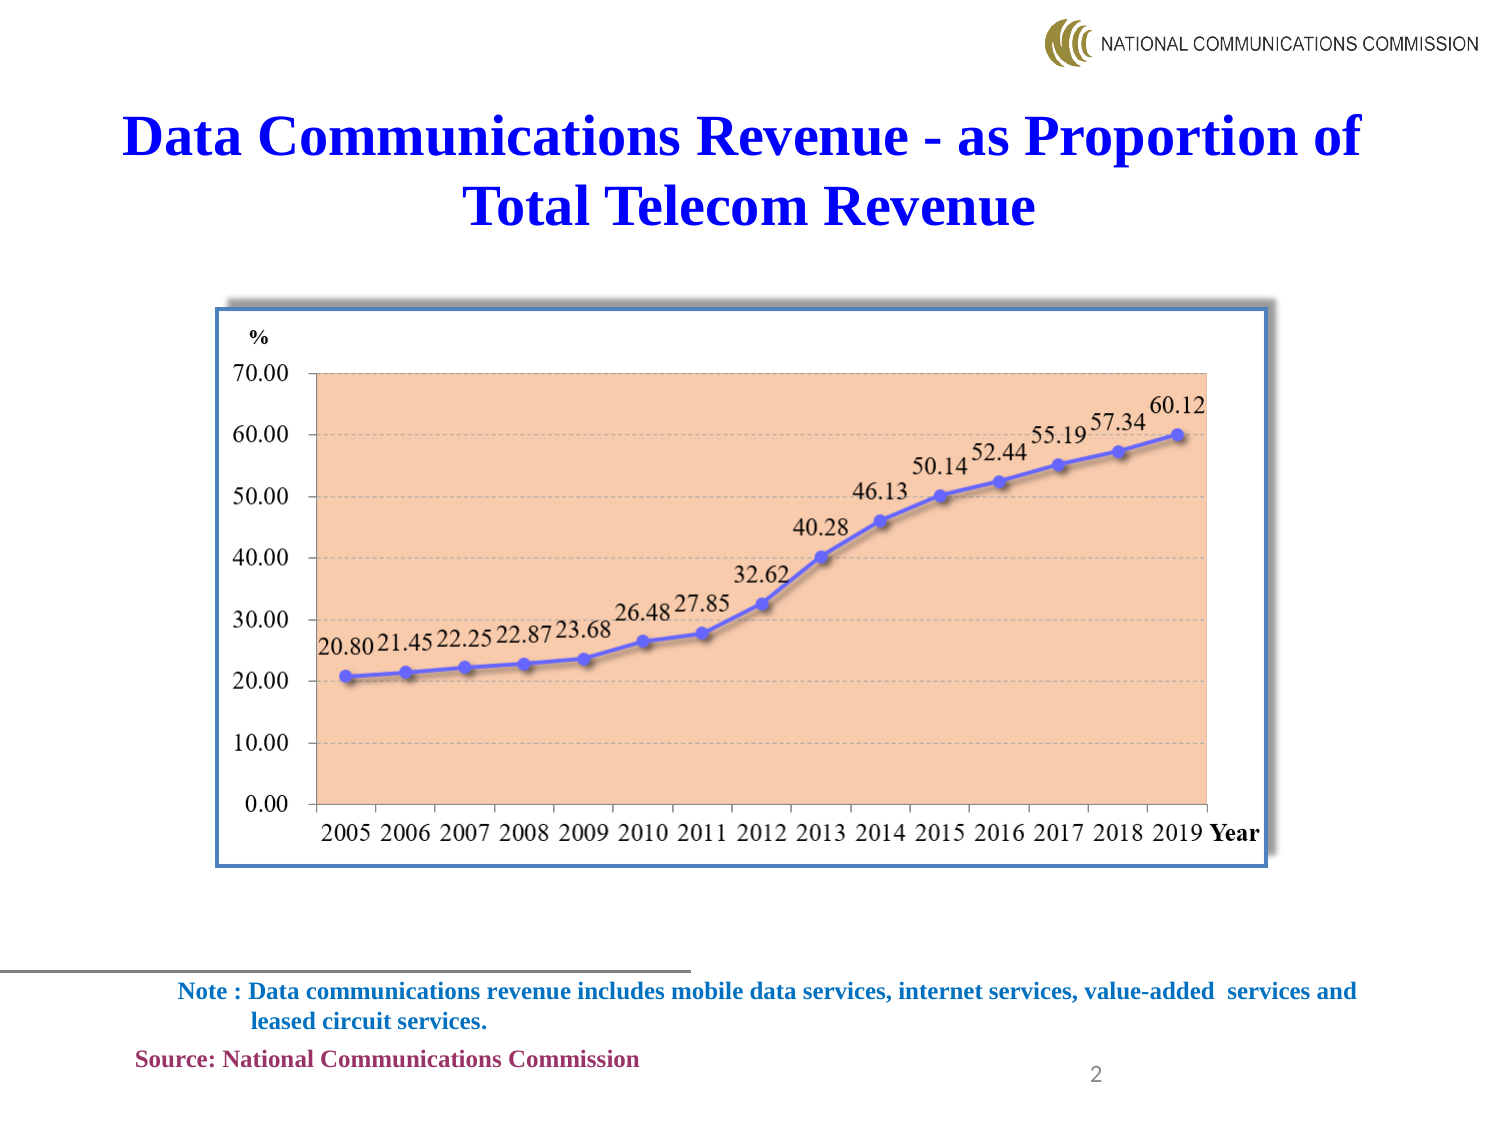

Data Communications Revenue - as Proportion of
Total Telecom Revenue
Note : Data communications revenue includes mobile data services, internet services, value-added services and leased circuit services.
Source: National Communications Commission